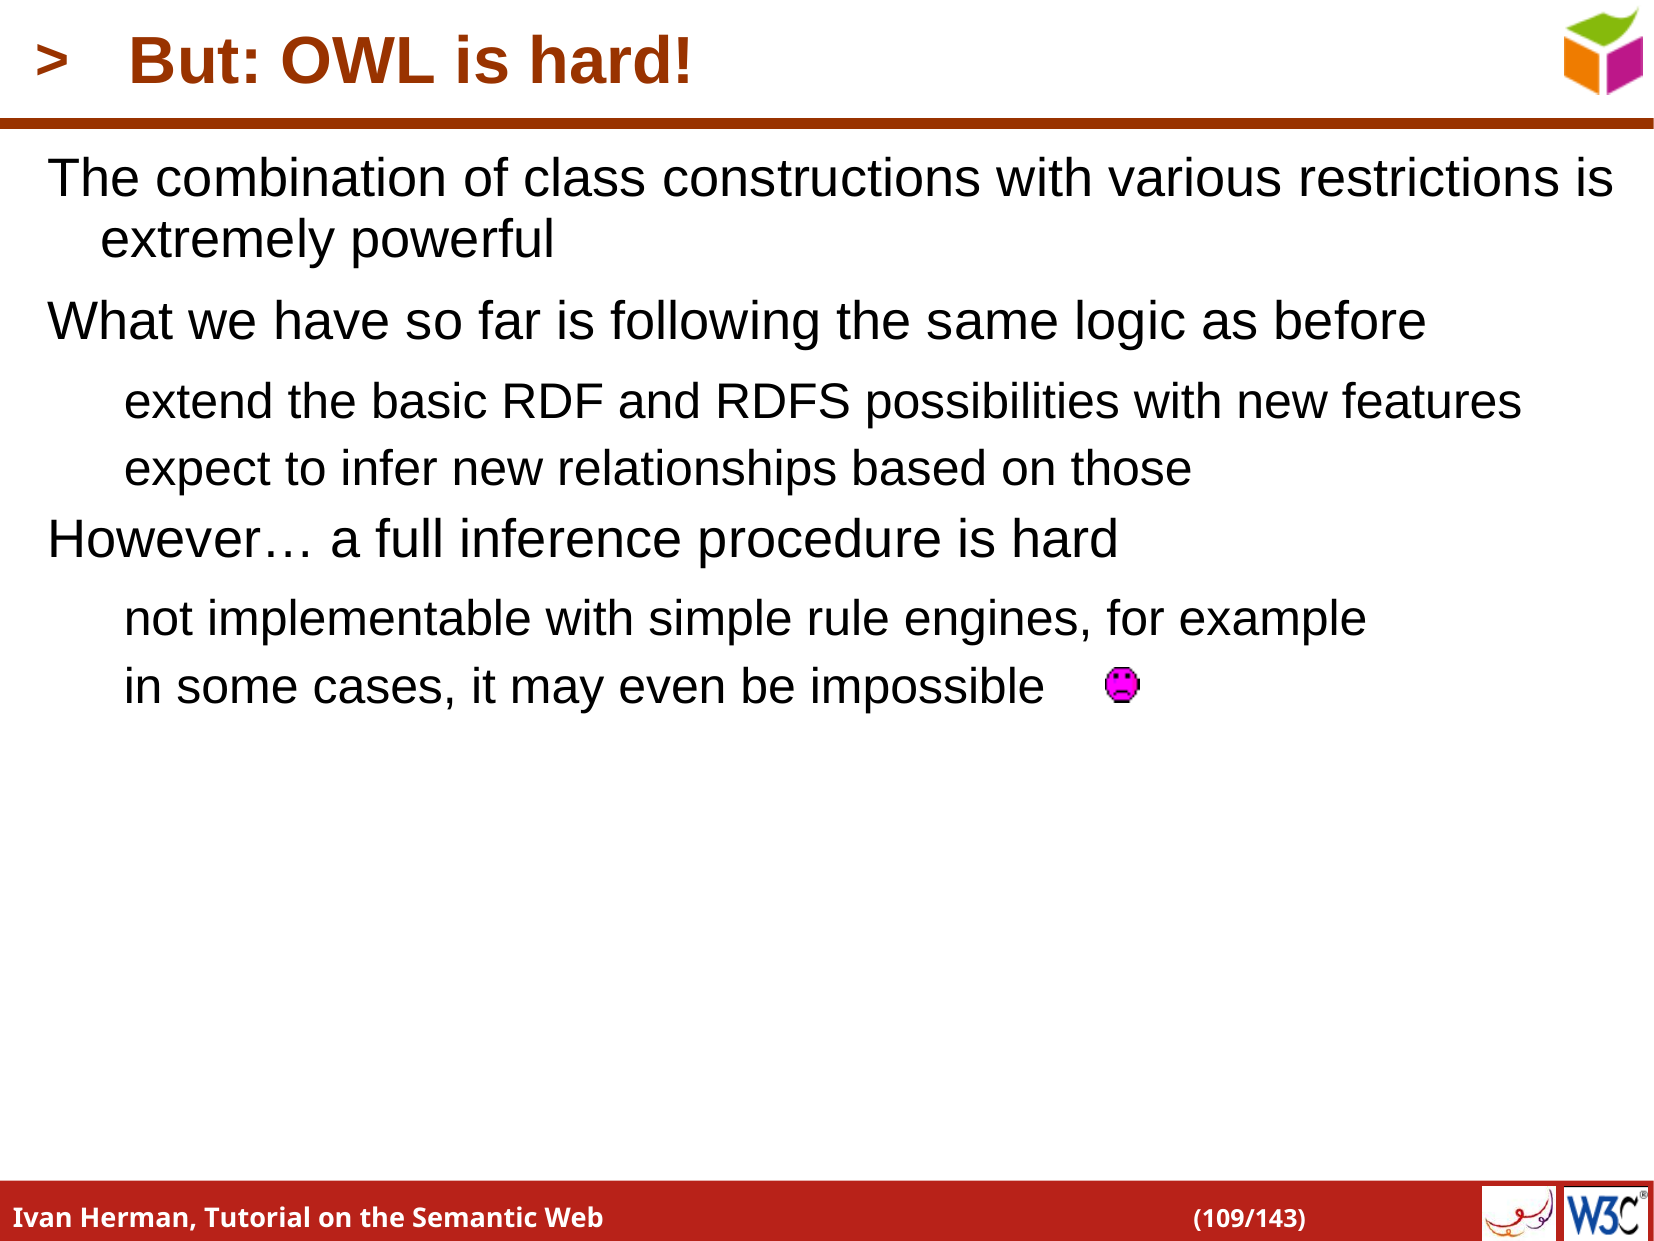

# But: OWL is hard!
The combination of class constructions with various restrictions is extremely powerful
What we have so far is following the same logic as before
extend the basic RDF and RDFS possibilities with new features
expect to infer new relationships based on those
However… a full inference procedure is hard
not implementable with simple rule engines, for example
in some cases, it may even be impossible